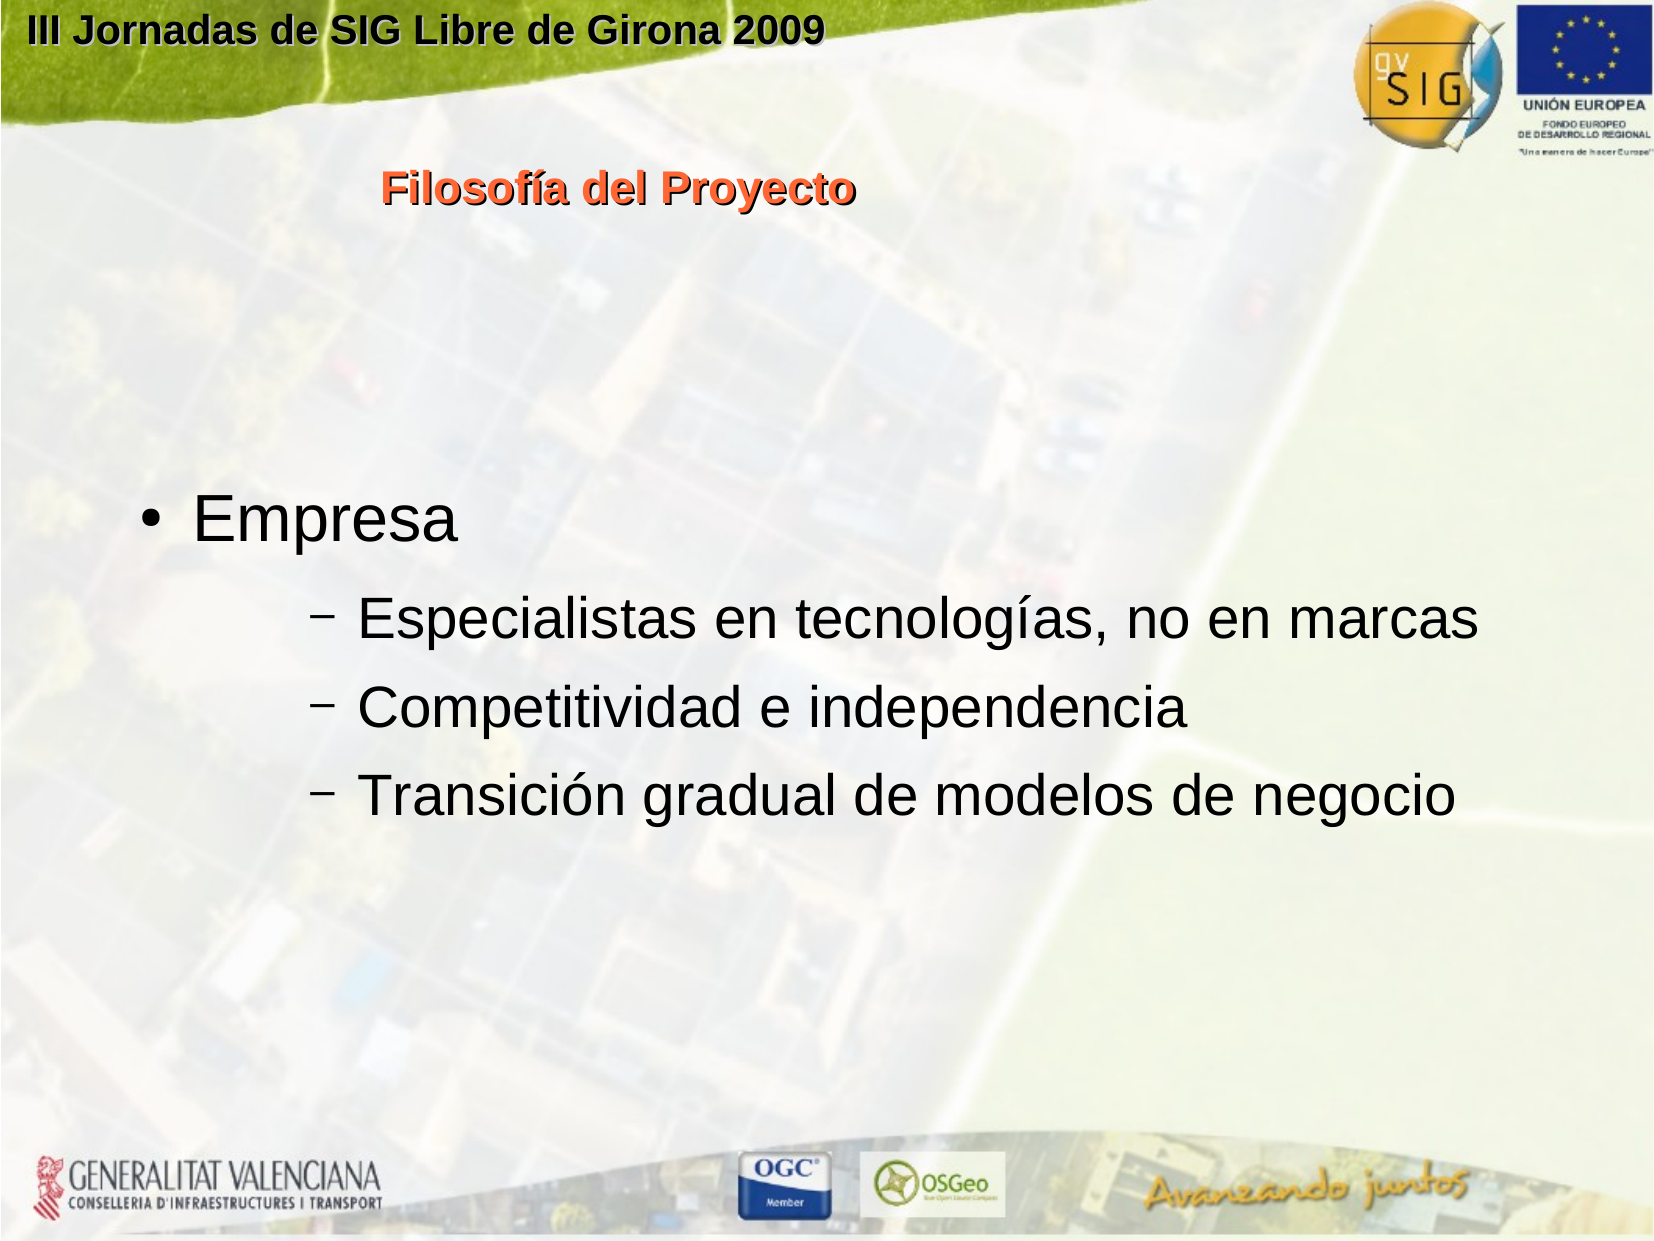

#
Filosofía del Proyecto
Empresa
Especialistas en tecnologías, no en marcas
Competitividad e independencia
Transición gradual de modelos de negocio